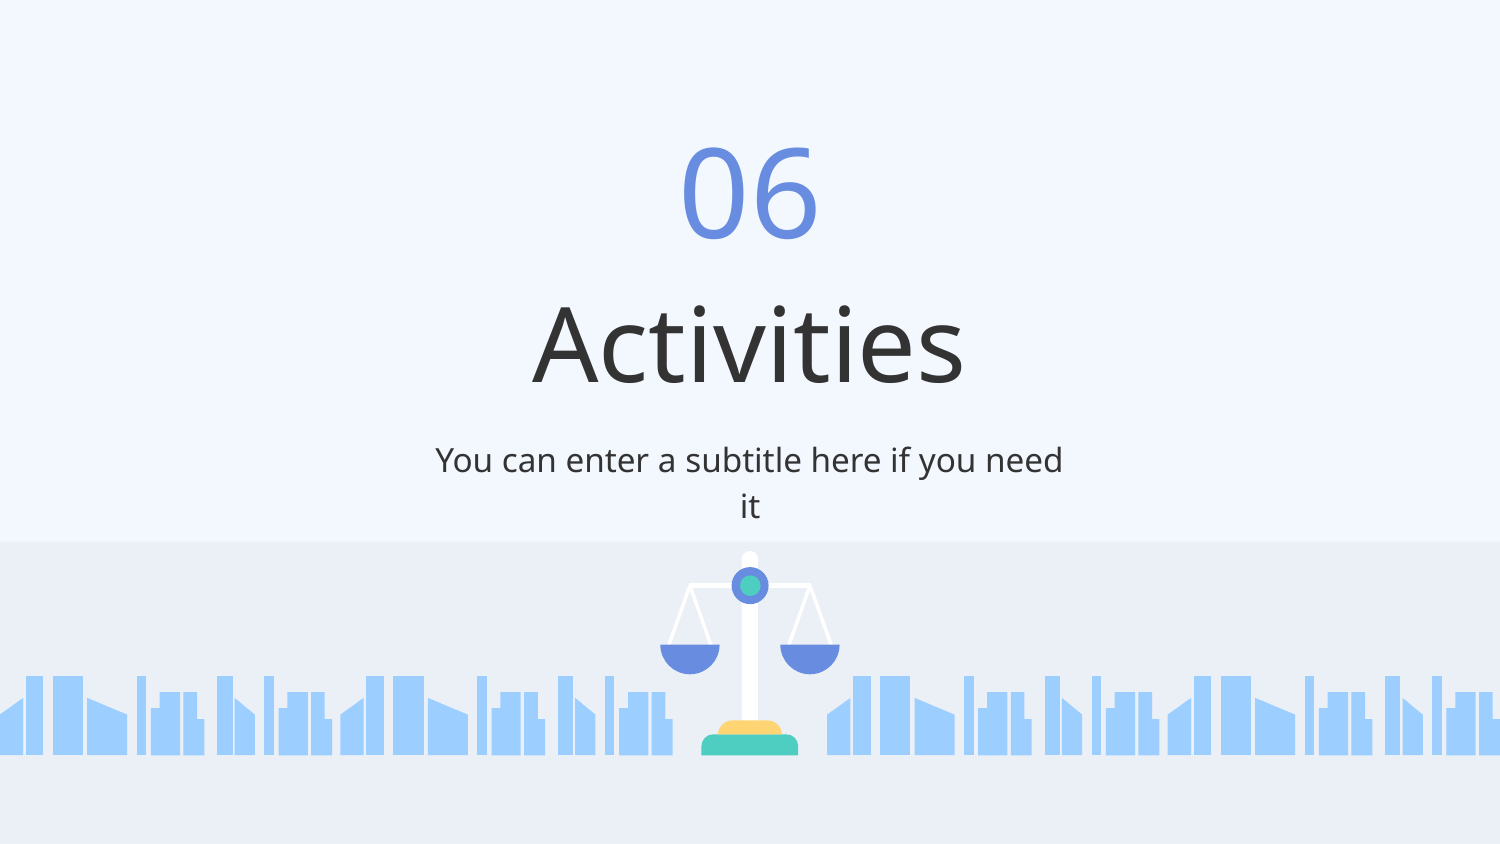

06
# Activities
You can enter a subtitle here if you need it